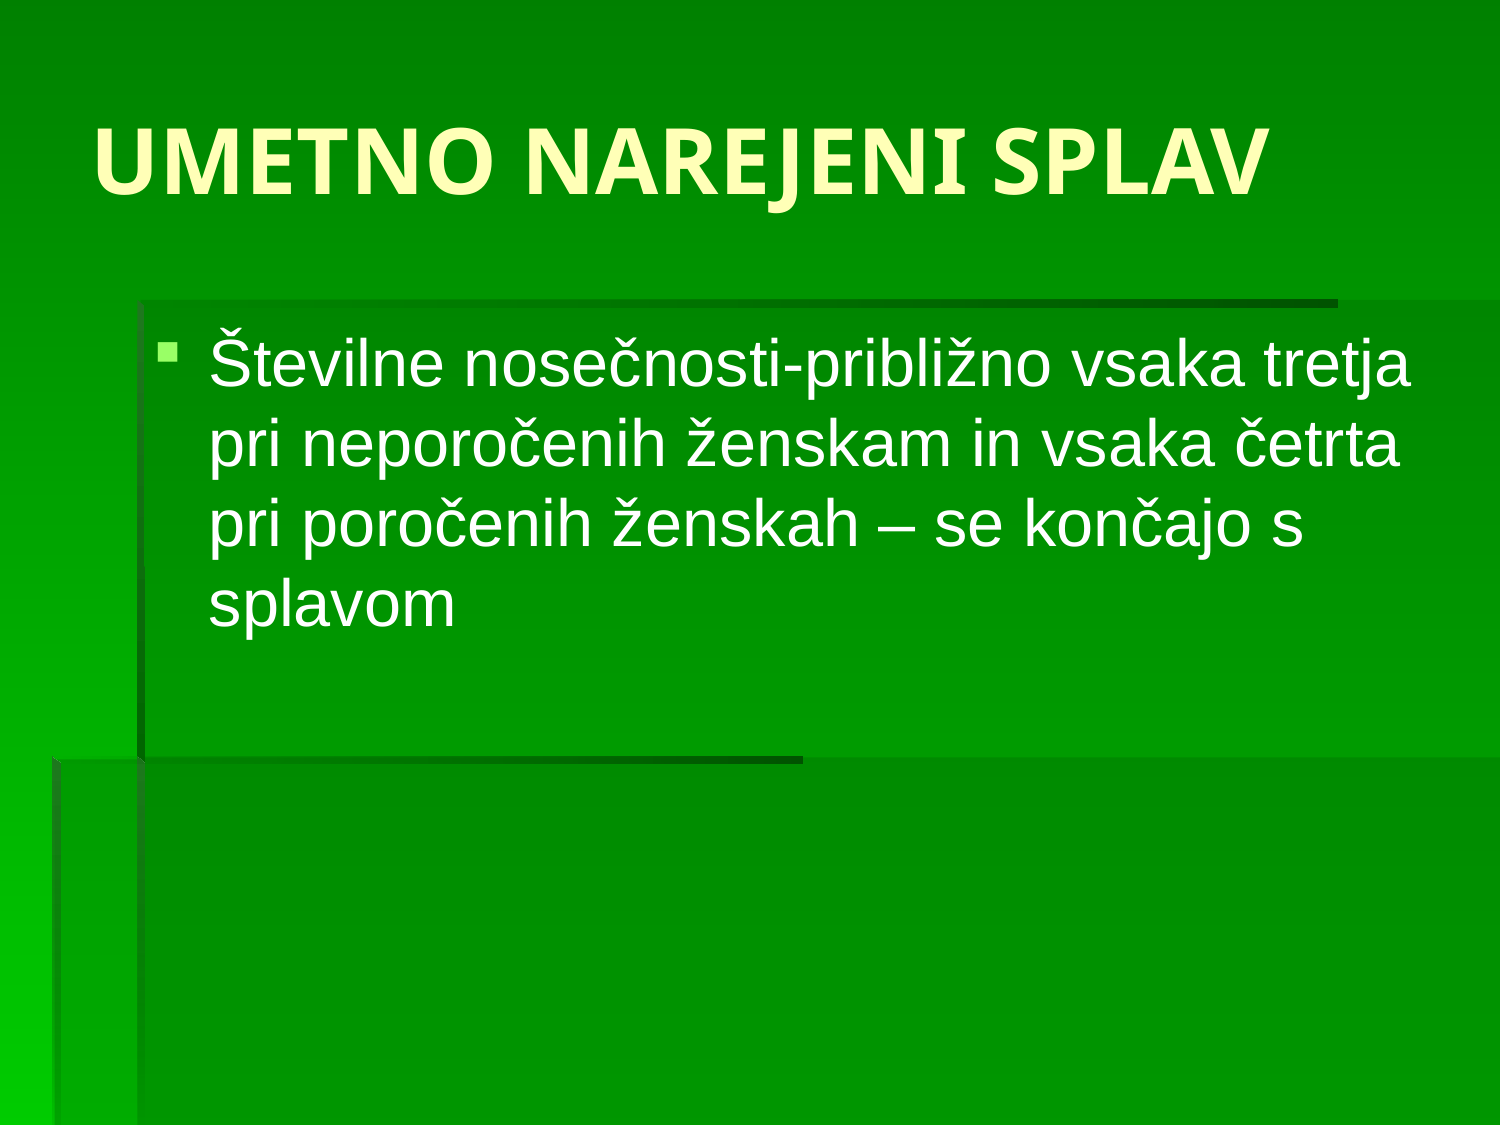

# UMETNO NAREJENI SPLAV
Številne nosečnosti-približno vsaka tretja pri neporočenih ženskam in vsaka četrta pri poročenih ženskah – se končajo s splavom